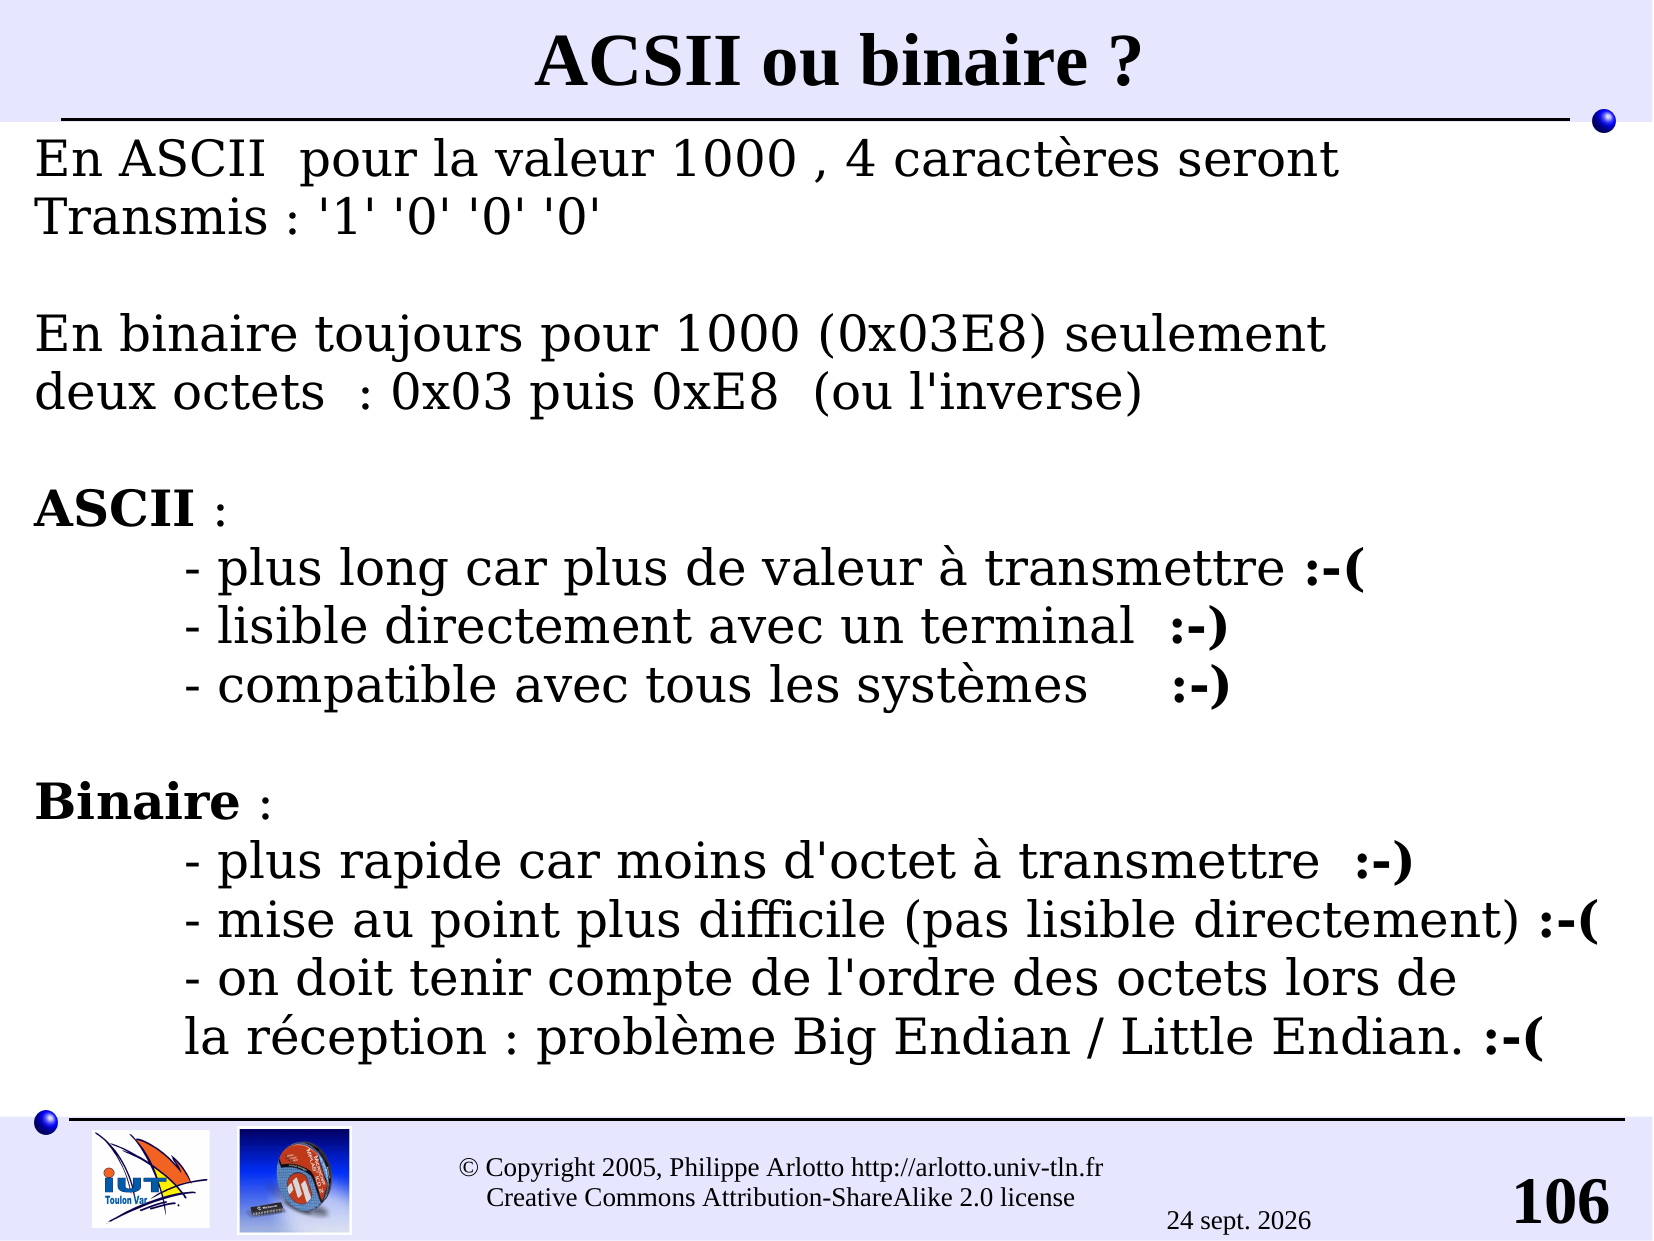

# ACSII ou binaire ?
En ASCII pour la valeur 1000 , 4 caractères seront
Transmis : '1' '0' '0' '0'
En binaire toujours pour 1000 (0x03E8) seulement
deux octets : 0x03 puis 0xE8 (ou l'inverse)
ASCII :
 		- plus long car plus de valeur à transmettre :-(
	 	- lisible directement avec un terminal :-)
 		- compatible avec tous les systèmes :-)
Binaire :
 	- plus rapide car moins d'octet à transmettre :-)
		- mise au point plus difficile (pas lisible directement) :-(
		- on doit tenir compte de l'ordre des octets lors de
		la réception : problème Big Endian / Little Endian. :-(